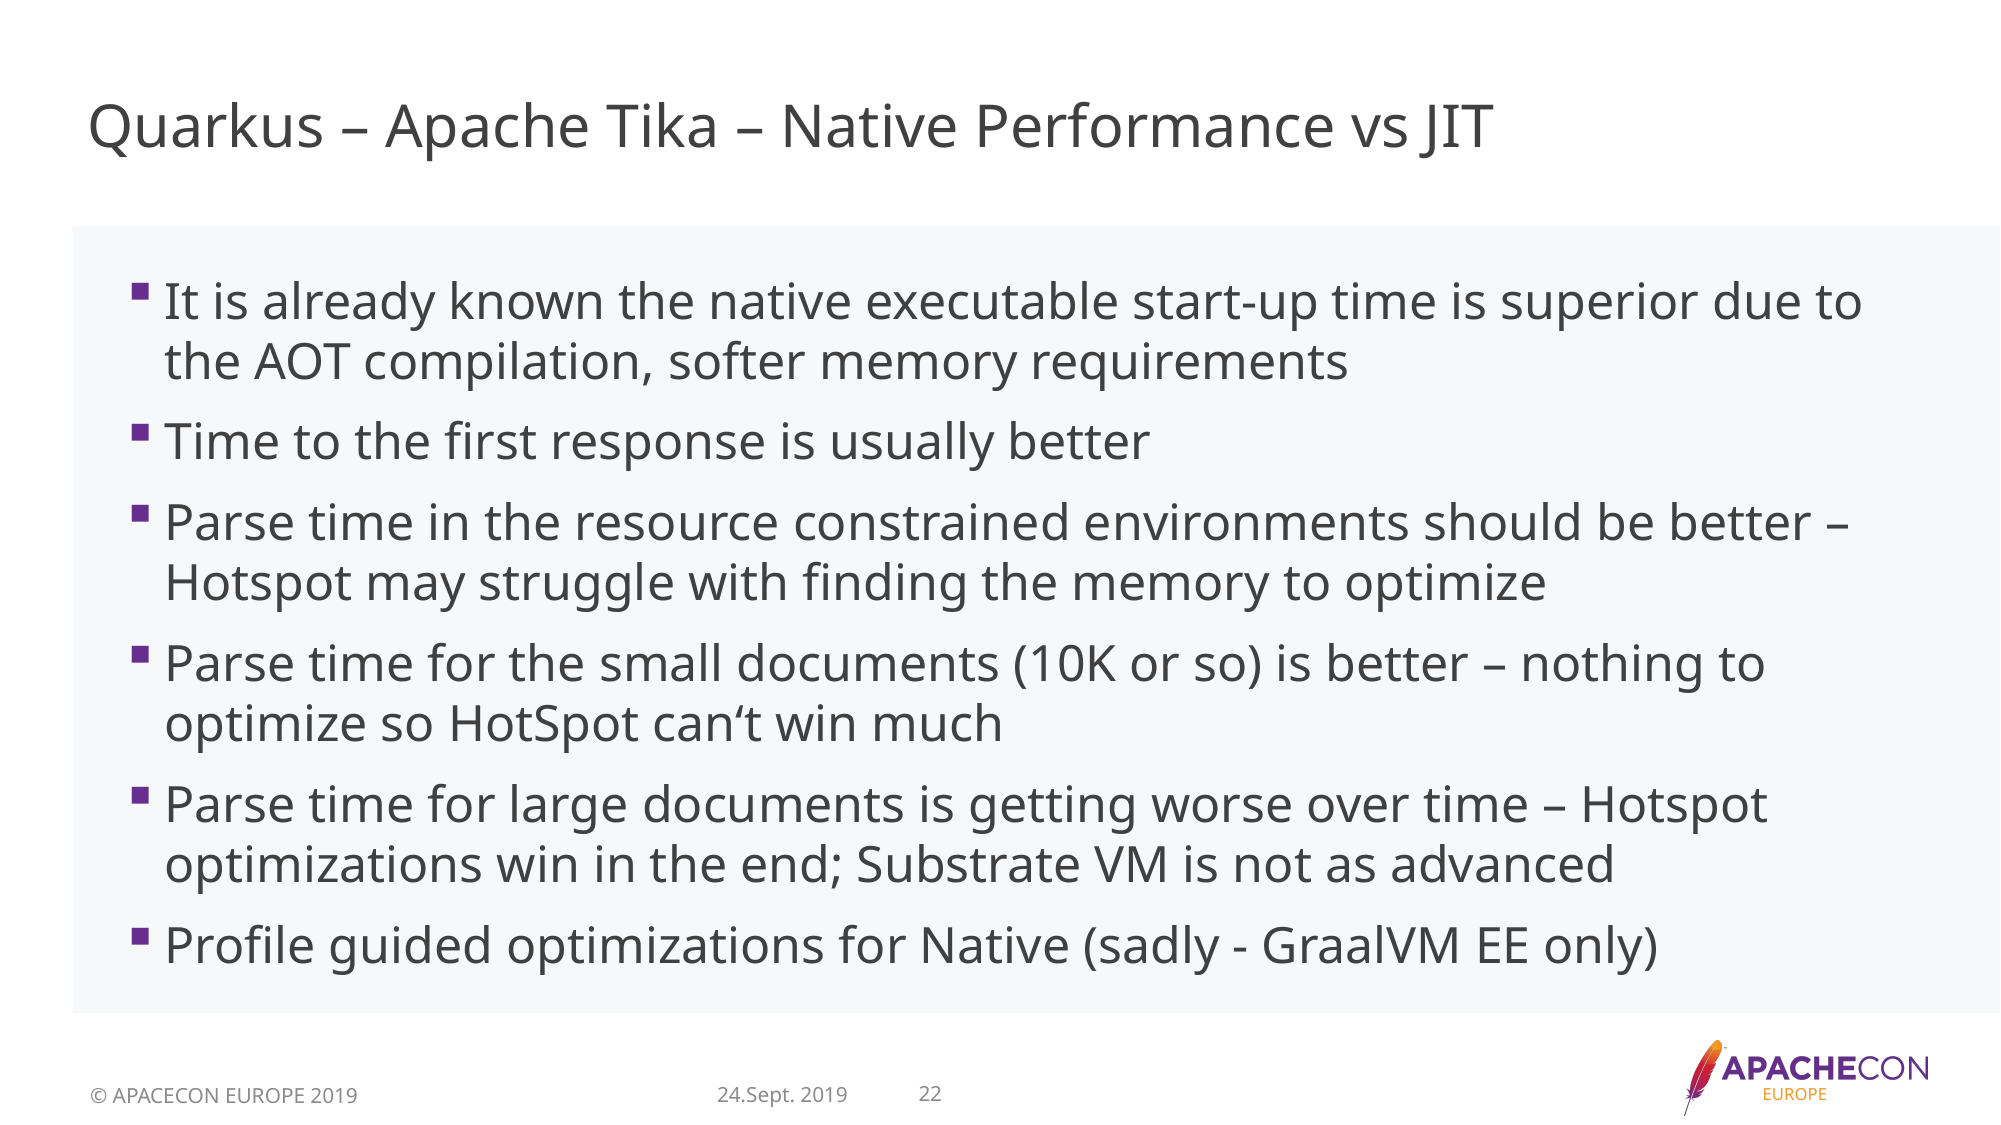

# Quarkus – Apache Tika – Native Performance vs JIT
It is already known the native executable start-up time is superior due to the AOT compilation, softer memory requirements
Time to the first response is usually better
Parse time in the resource constrained environments should be better – Hotspot may struggle with finding the memory to optimize
Parse time for the small documents (10K or so) is better – nothing to optimize so HotSpot can‘t win much
Parse time for large documents is getting worse over time – Hotspot optimizations win in the end; Substrate VM is not as advanced
Profile guided optimizations for Native (sadly - GraalVM EE only)
© APACECON EUROPE 2019
24.Sept. 2019